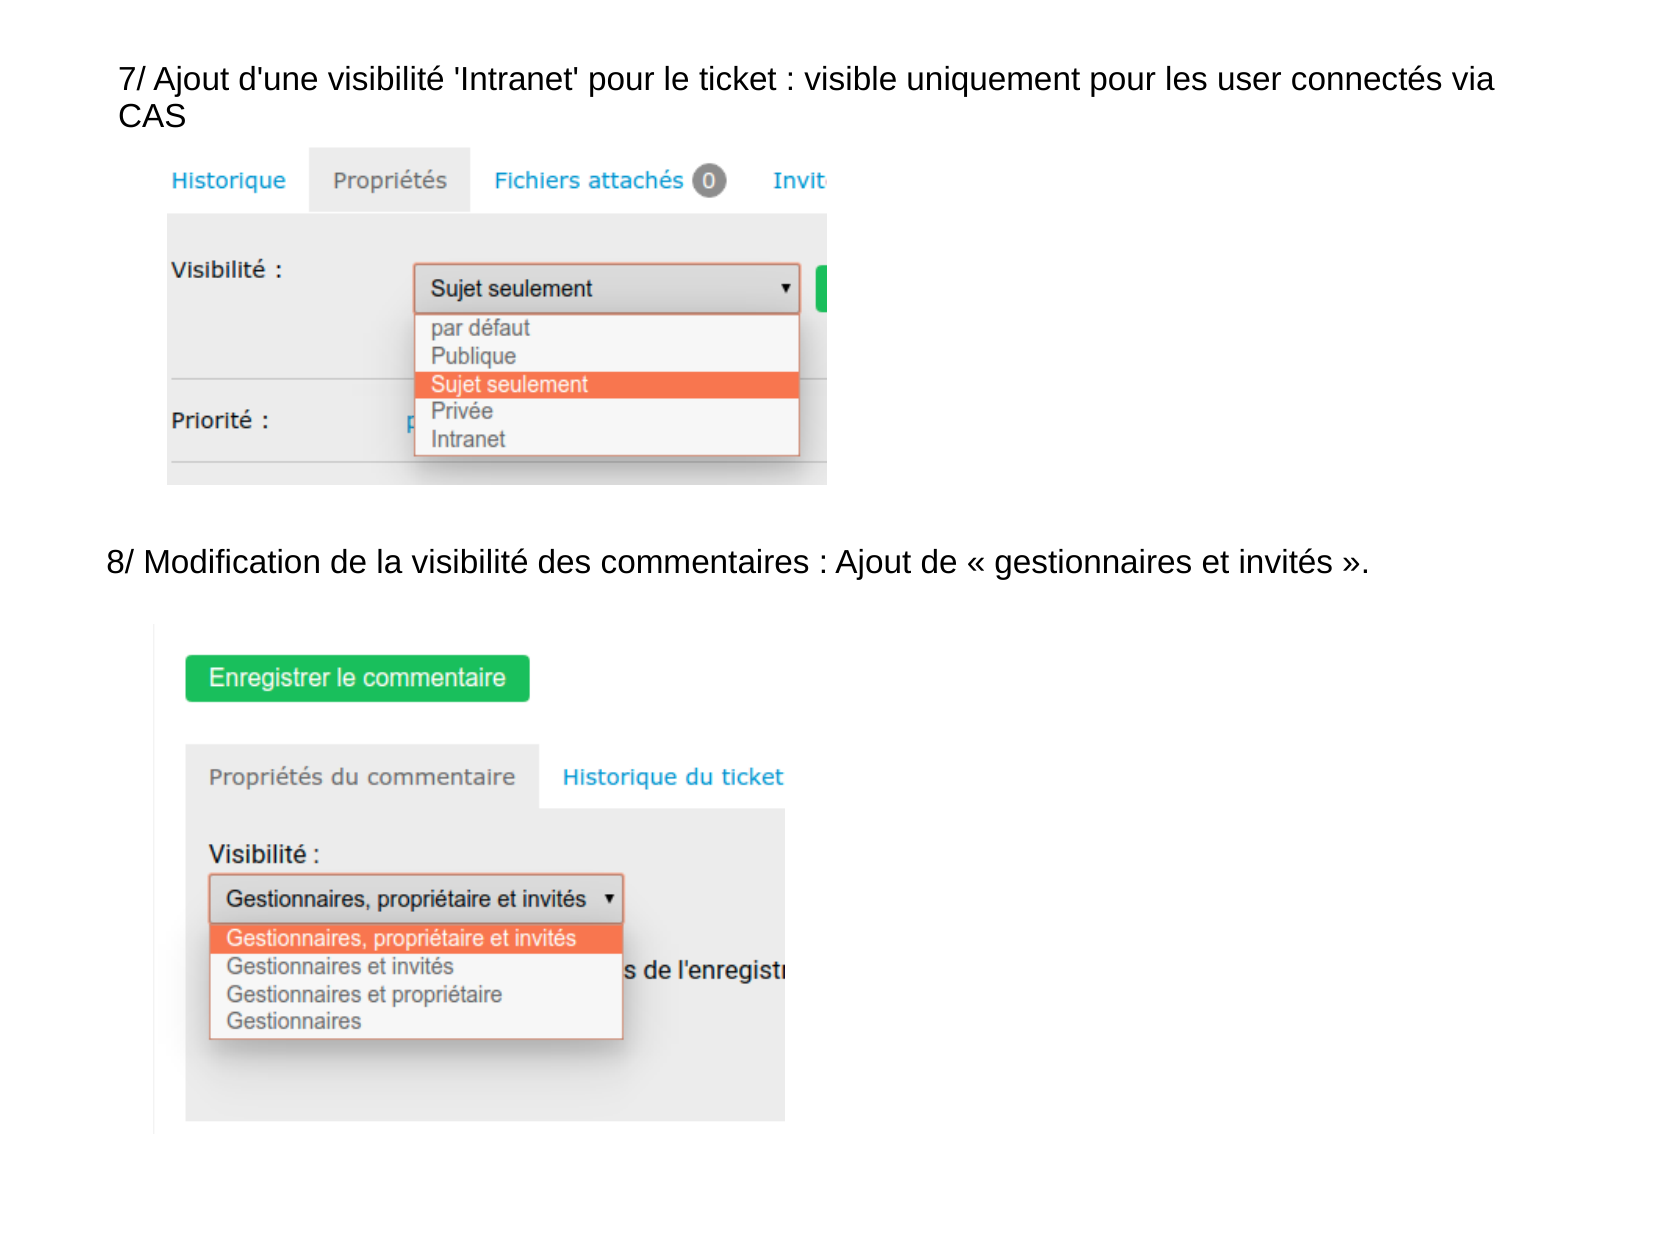

# 7/ Ajout d'une visibilité 'Intranet' pour le ticket : visible uniquement pour les user connectés via CAS
8/ Modification de la visibilité des commentaires : Ajout de « gestionnaires et invités ».